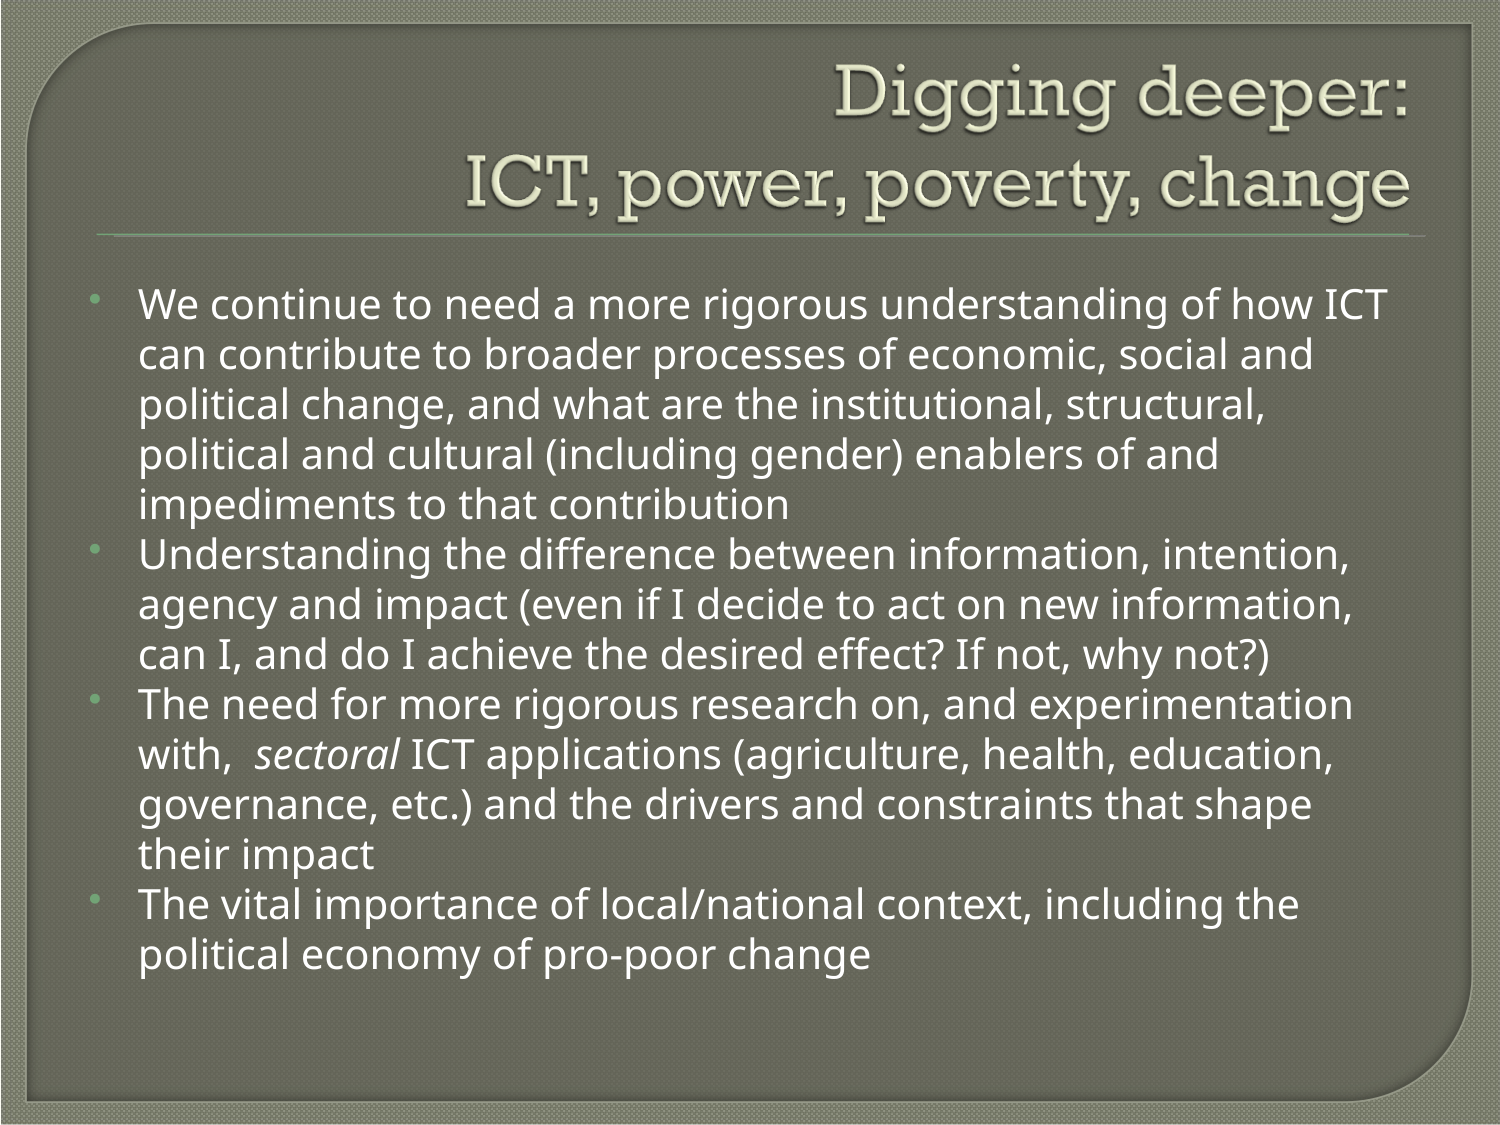

# We continue to need a more rigorous understanding of how ICT can contribute to broader processes of economic, social and political change, and what are the institutional, structural, political and cultural (including gender) enablers of and impediments to that contribution
Understanding the difference between information, intention, agency and impact (even if I decide to act on new information, can I, and do I achieve the desired effect? If not, why not?)
The need for more rigorous research on, and experimentation with, sectoral ICT applications (agriculture, health, education, governance, etc.) and the drivers and constraints that shape their impact
The vital importance of local/national context, including the political economy of pro-poor change